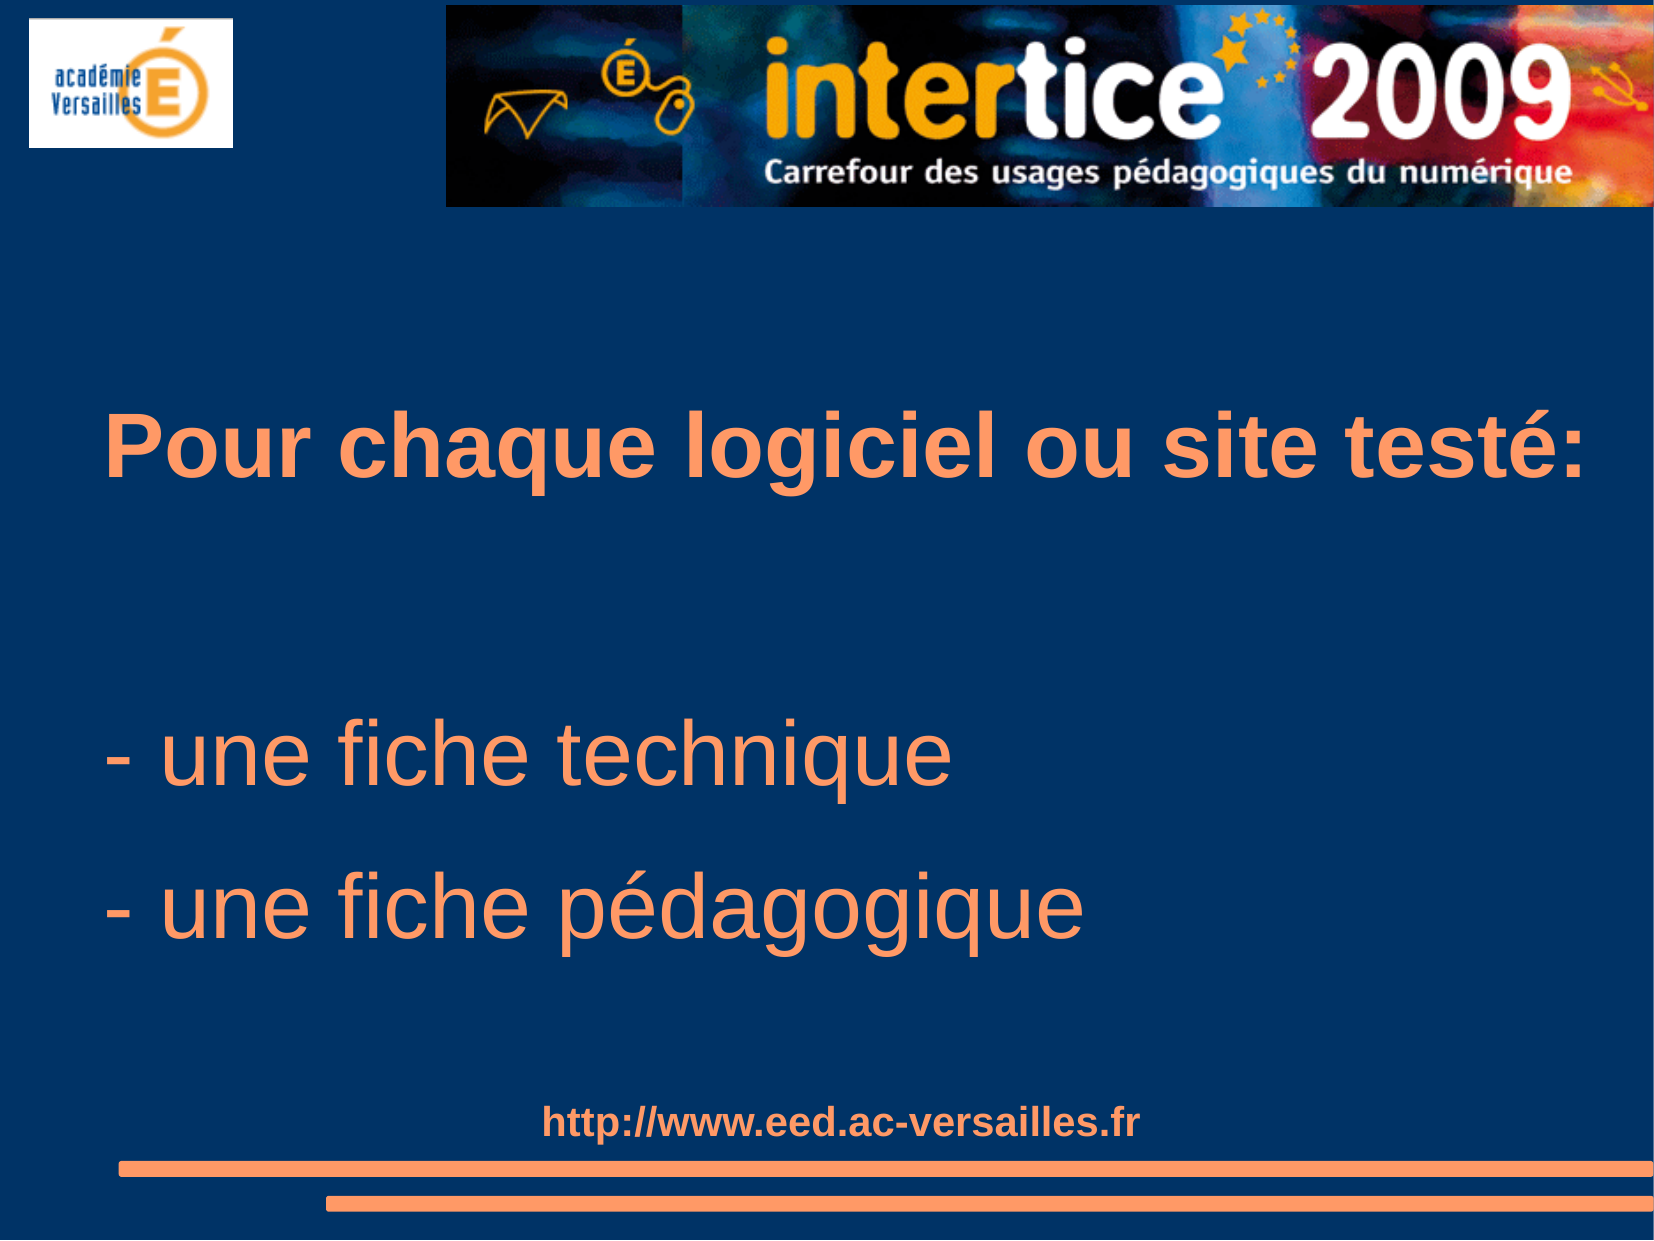

# Pour chaque logiciel ou site testé: - une fiche technique - une fiche pédagogique
http://www.eed.ac-versailles.fr